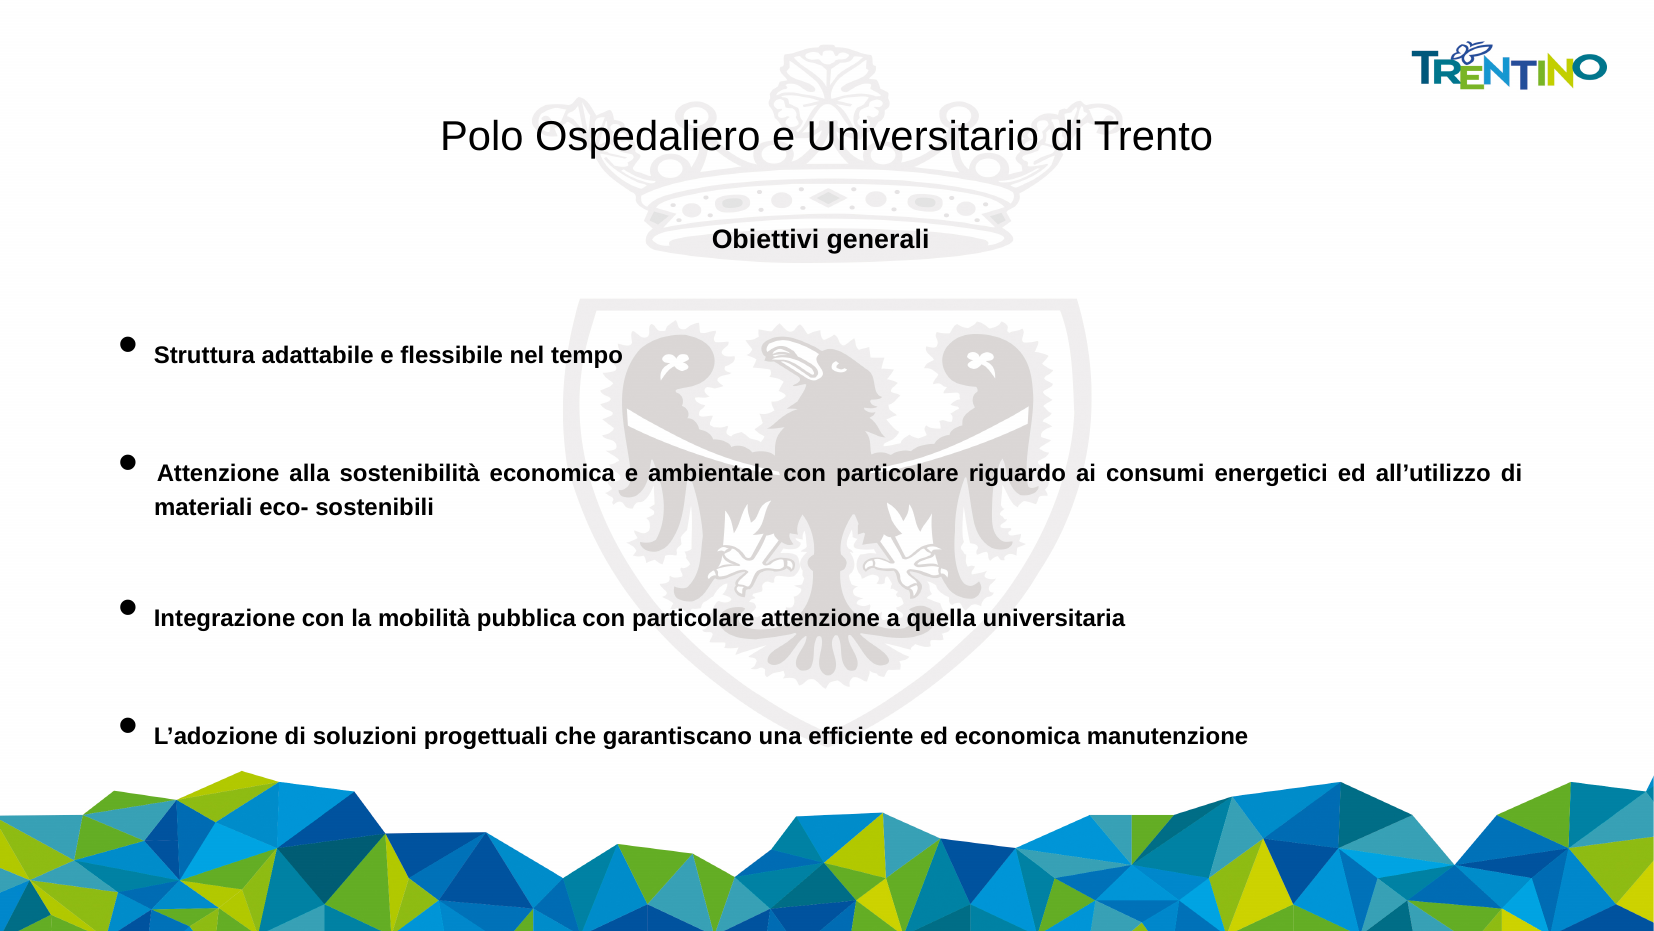

# Polo Ospedaliero e Universitario di Trento
Obiettivi generali
• Struttura adattabile e flessibile nel tempo
• Attenzione alla sostenibilità economica e ambientale con particolare riguardo ai consumi energetici ed all’utilizzo di materiali eco- sostenibili
• Integrazione con la mobilità pubblica con particolare attenzione a quella universitaria
• L’adozione di soluzioni progettuali che garantiscano una efficiente ed economica manutenzione